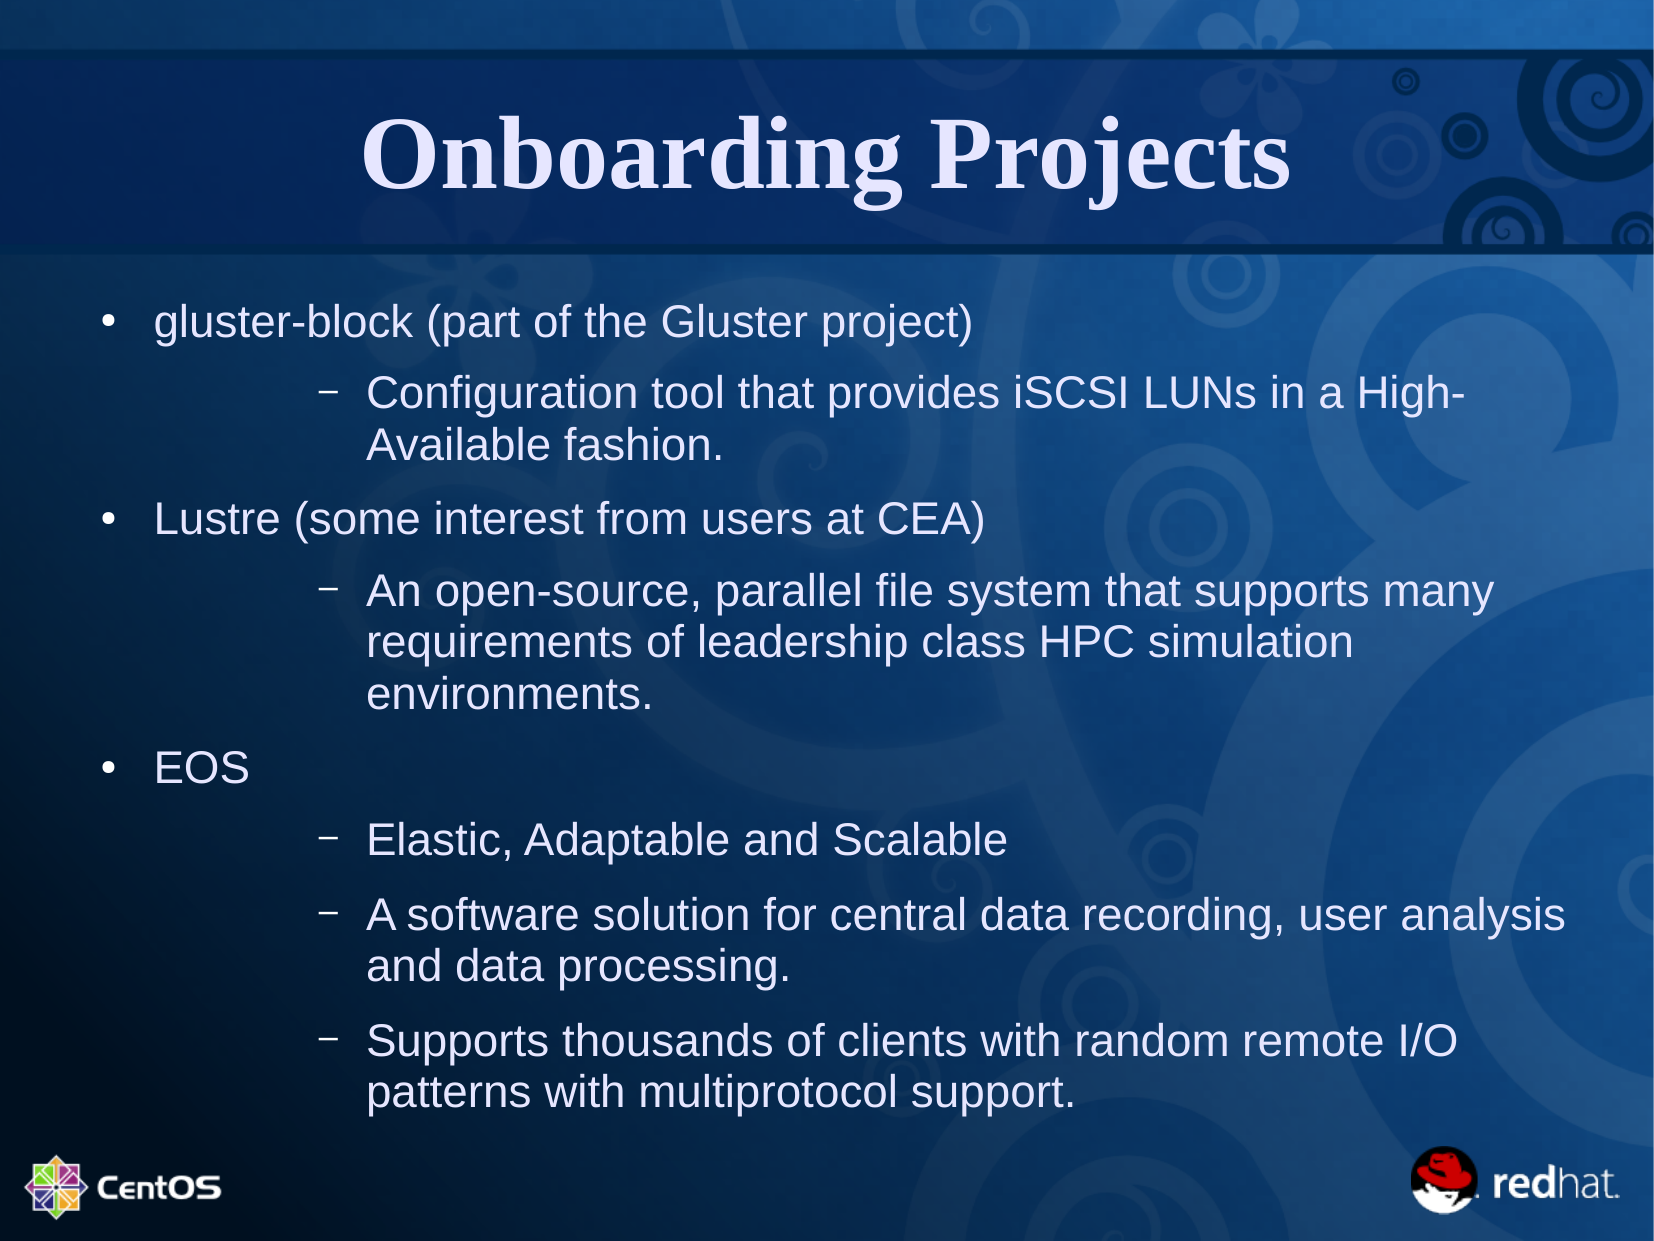

# Onboarding Projects
gluster-block (part of the Gluster project)
Configuration tool that provides iSCSI LUNs in a High-Available fashion.
Lustre (some interest from users at CEA)
An open-source, parallel file system that supports many requirements of leadership class HPC simulation environments.
EOS
Elastic, Adaptable and Scalable
A software solution for central data recording, user analysis and data processing.
Supports thousands of clients with random remote I/O patterns with multiprotocol support.